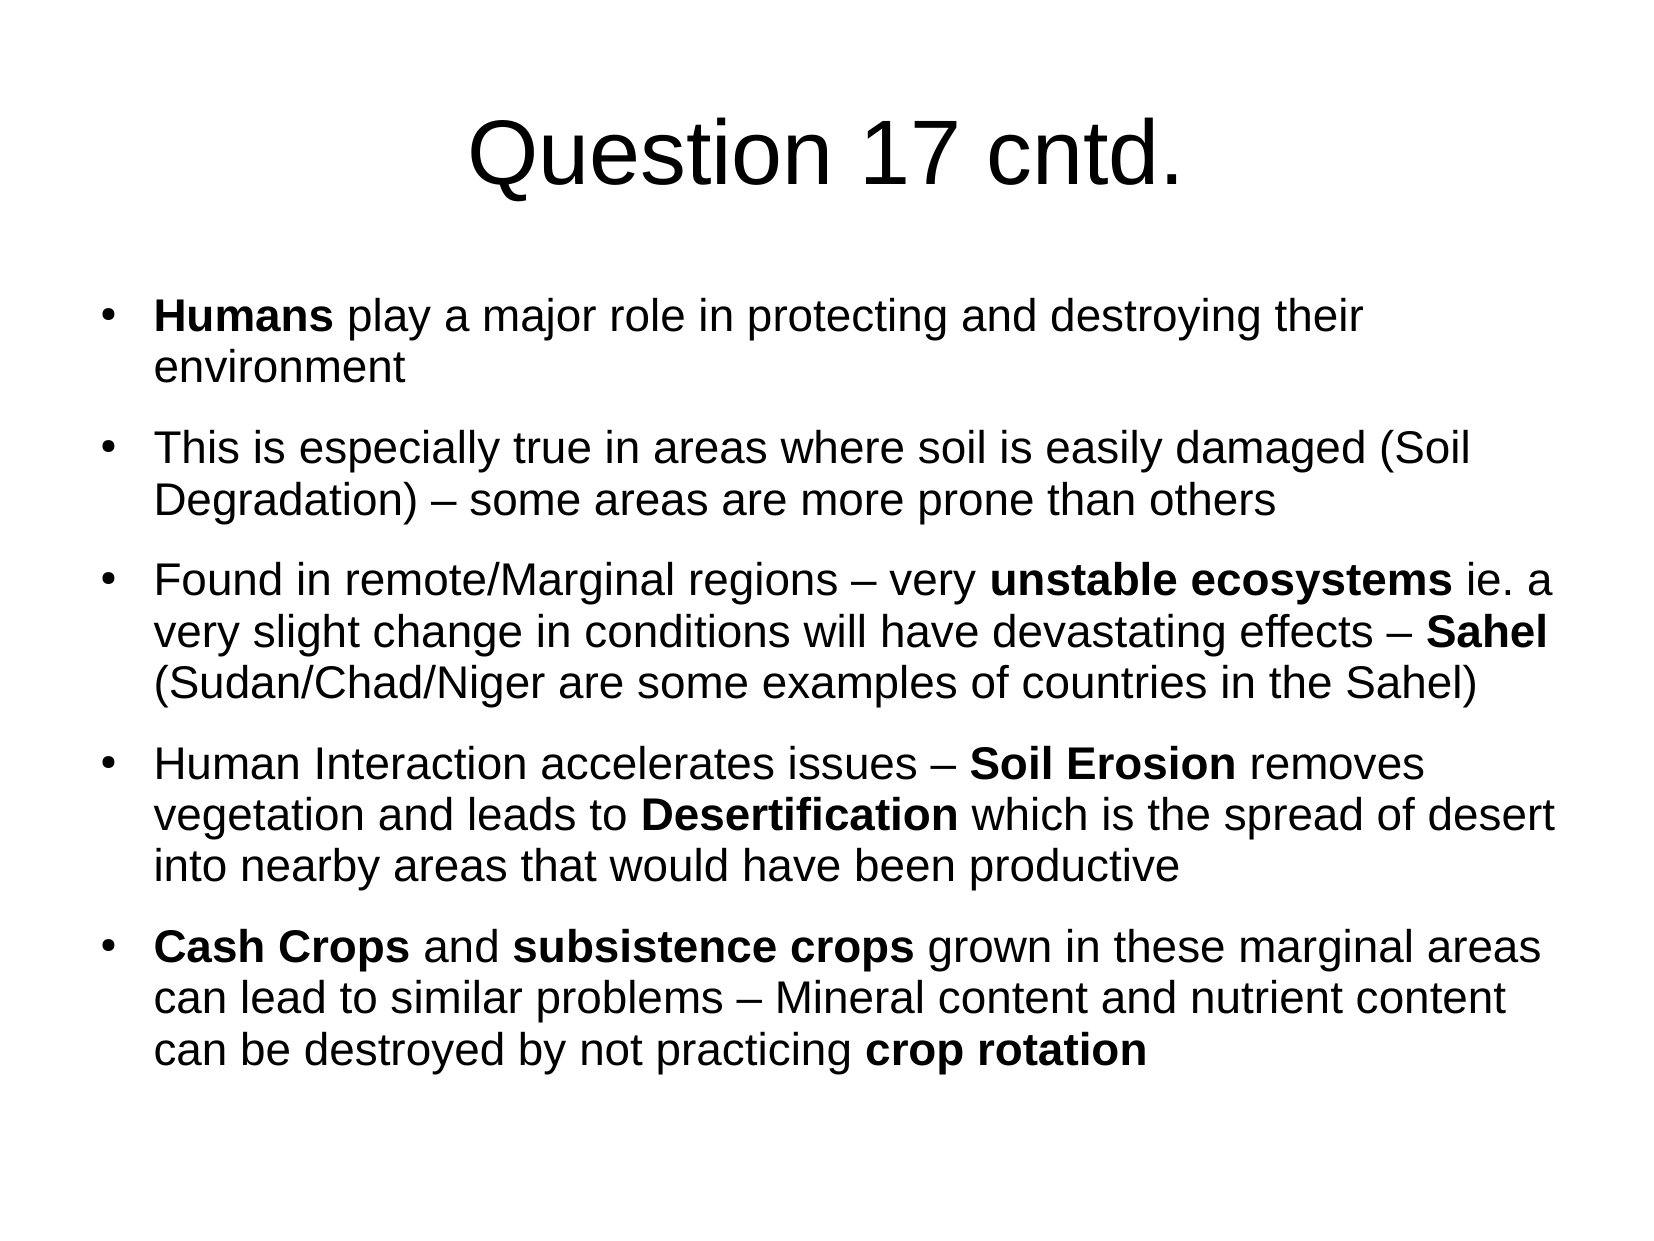

# Question 17 cntd.
Humans play a major role in protecting and destroying their environment
This is especially true in areas where soil is easily damaged (Soil Degradation) – some areas are more prone than others
Found in remote/Marginal regions – very unstable ecosystems ie. a very slight change in conditions will have devastating effects – Sahel (Sudan/Chad/Niger are some examples of countries in the Sahel)
Human Interaction accelerates issues – Soil Erosion removes vegetation and leads to Desertification which is the spread of desert into nearby areas that would have been productive
Cash Crops and subsistence crops grown in these marginal areas can lead to similar problems – Mineral content and nutrient content can be destroyed by not practicing crop rotation